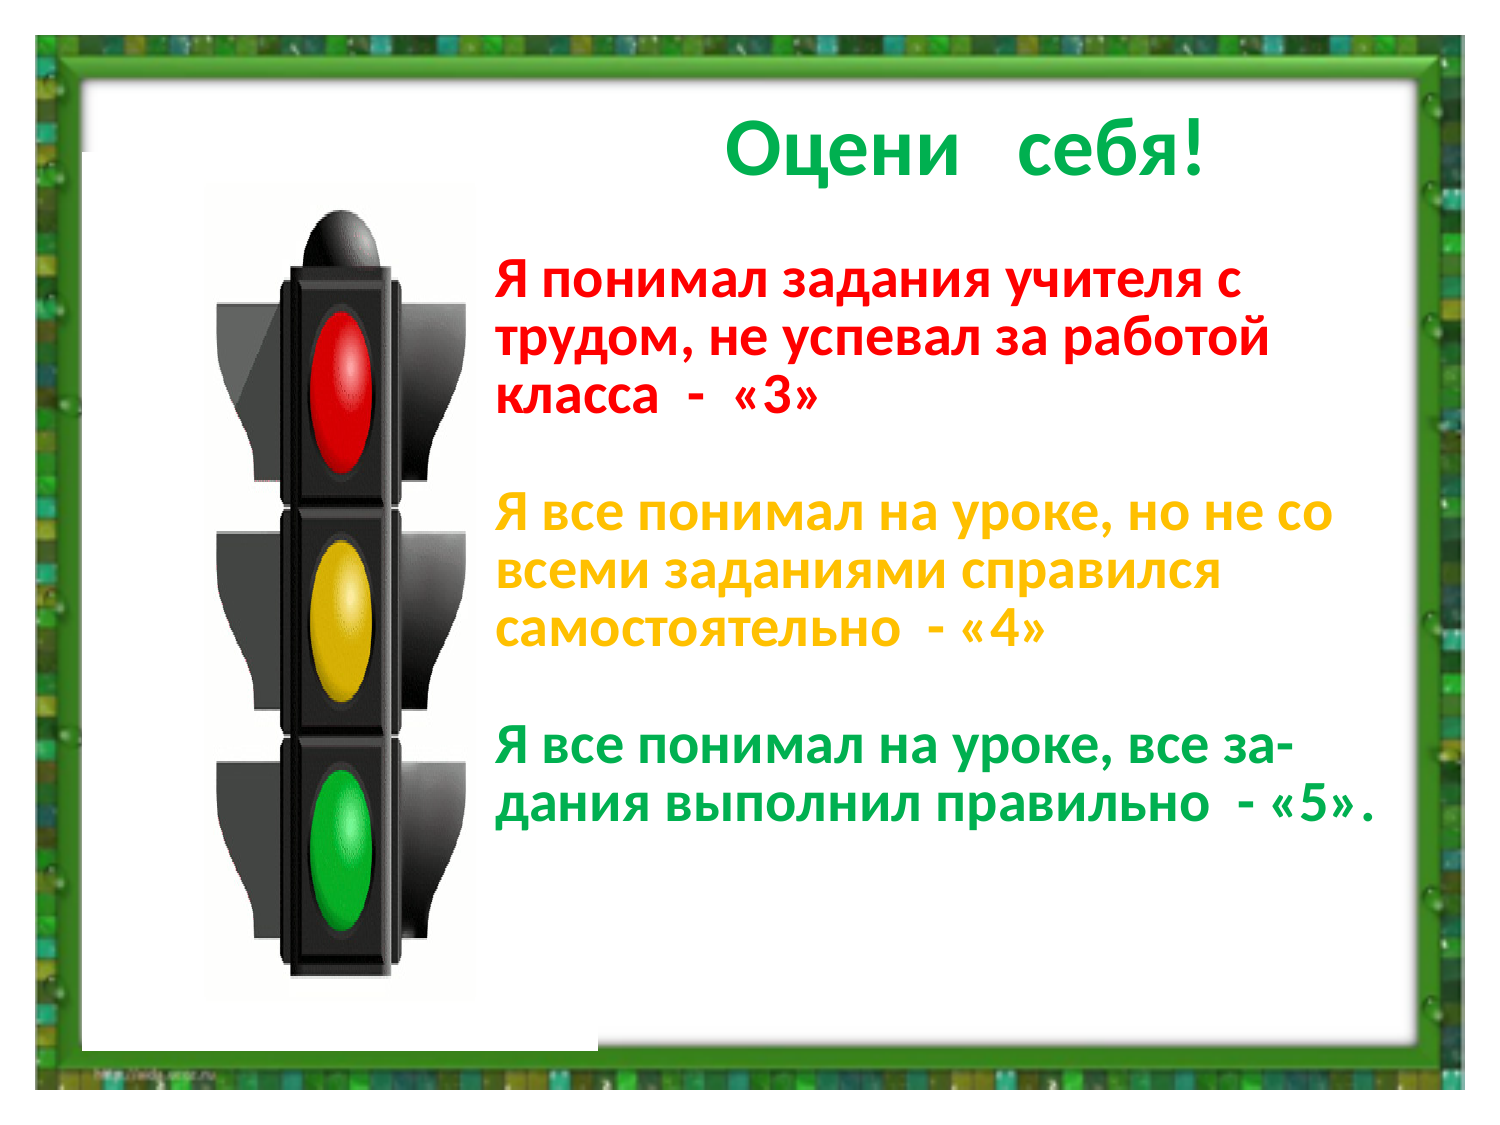

Оцени себя!
Я понимал задания учителя с трудом, не успевал за работой класса - «3»
Я все понимал на уроке, но не со всеми заданиями справился самостоятельно - «4»
Я все понимал на уроке, все за-дания выполнил правильно - «5».